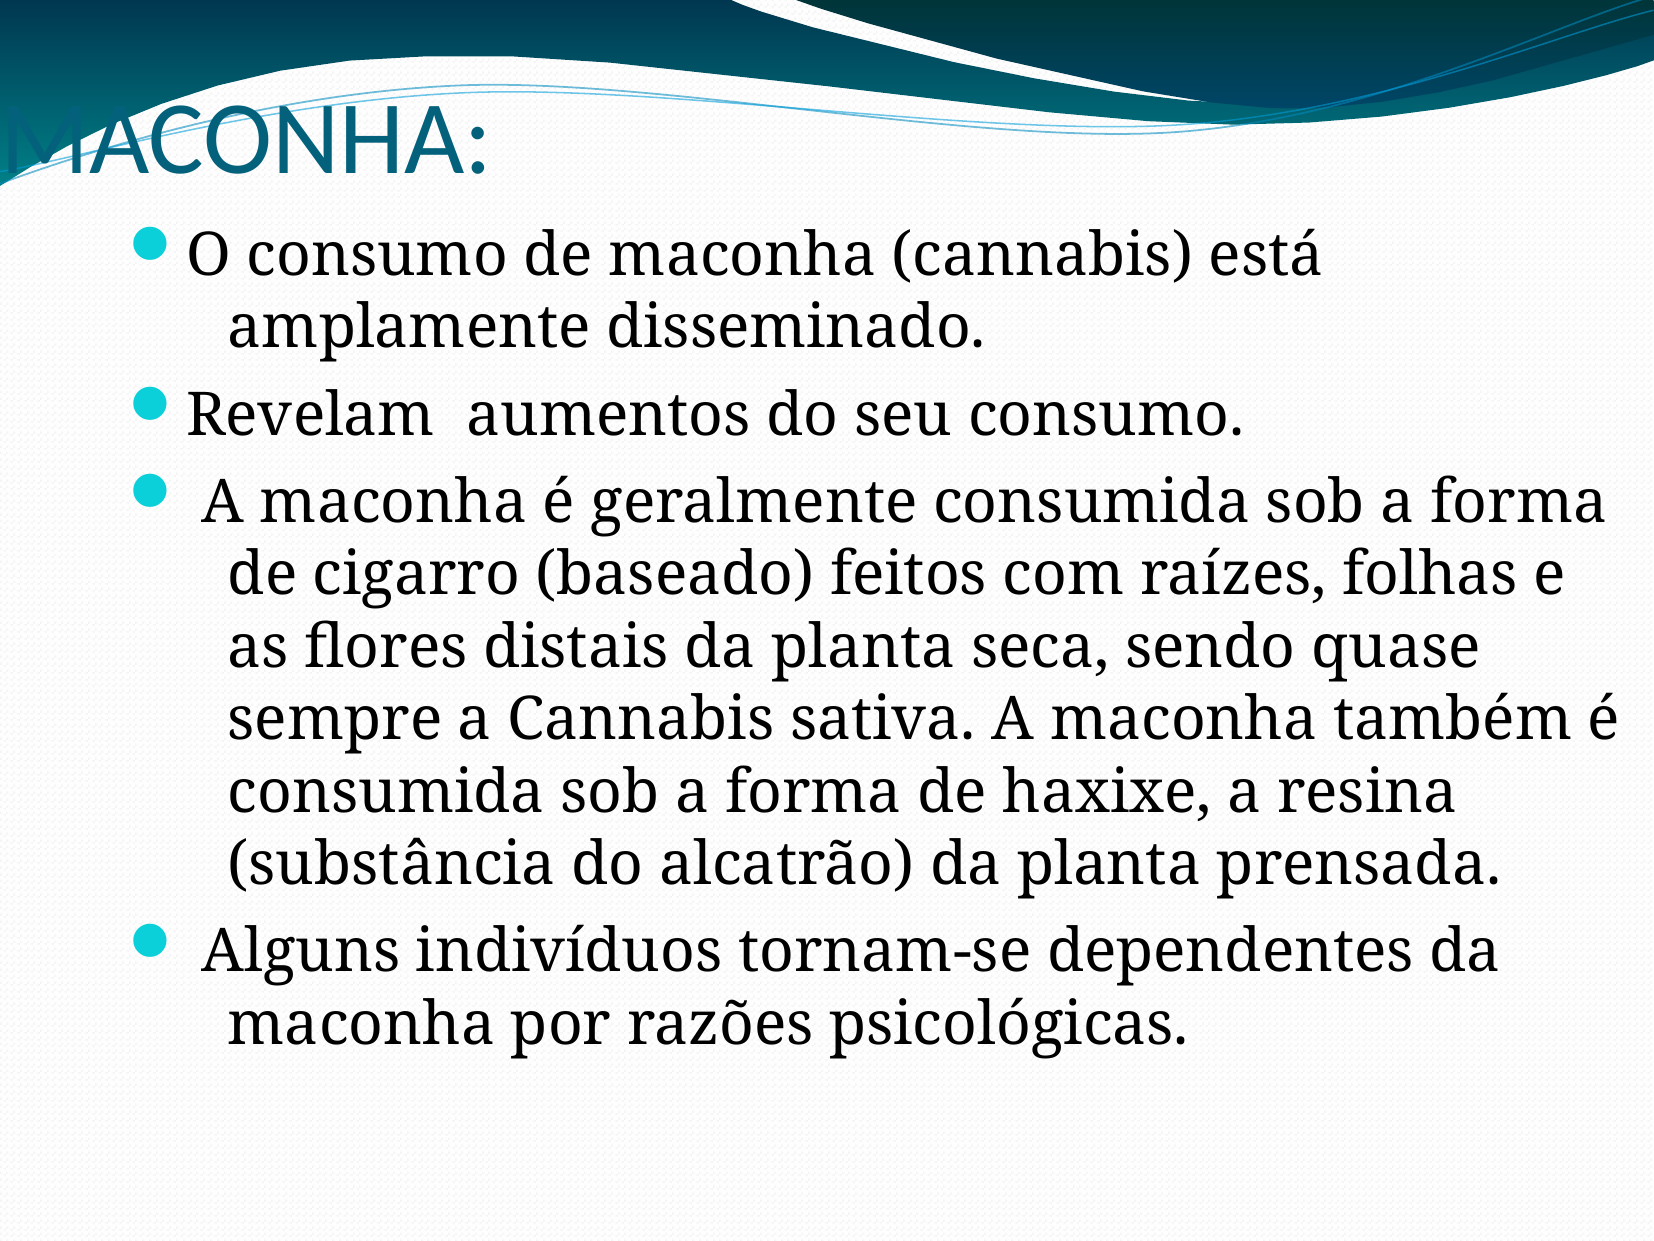

# MACONHA:
O consumo de maconha (cannabis) está amplamente disseminado.
Revelam aumentos do seu consumo.
 A maconha é geralmente consumida sob a forma de cigarro (baseado) feitos com raízes, folhas e as flores distais da planta seca, sendo quase sempre a Cannabis sativa. A maconha também é consumida sob a forma de haxixe, a resina (substância do alcatrão) da planta prensada.
 Alguns indivíduos tornam-se dependentes da maconha por razões psicológicas.